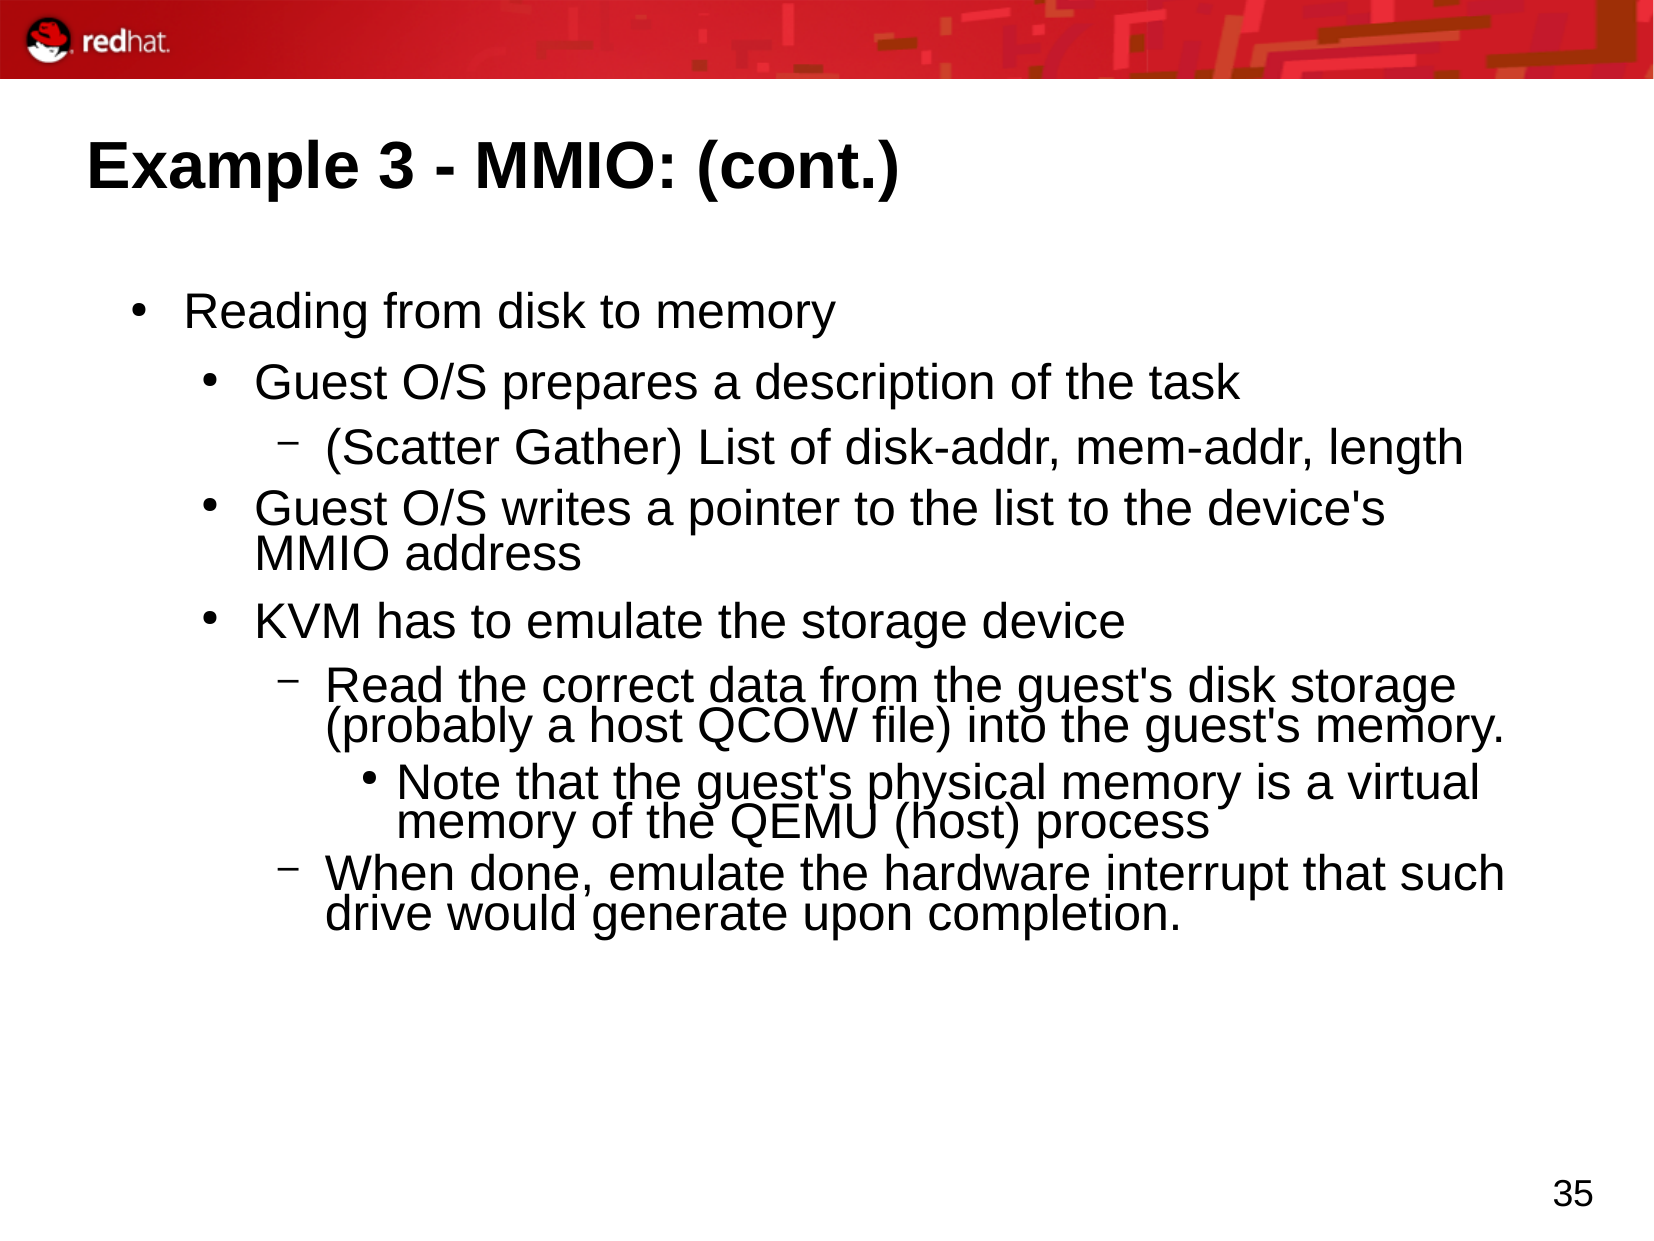

# Example 3 - MMIO: (cont.)
Reading from disk to memory
Guest O/S prepares a description of the task
(Scatter Gather) List of disk-addr, mem-addr, length
Guest O/S writes a pointer to the list to the device's MMIO address
KVM has to emulate the storage device
Read the correct data from the guest's disk storage (probably a host QCOW file) into the guest's memory.
Note that the guest's physical memory is a virtual memory of the QEMU (host) process
When done, emulate the hardware interrupt that such drive would generate upon completion.